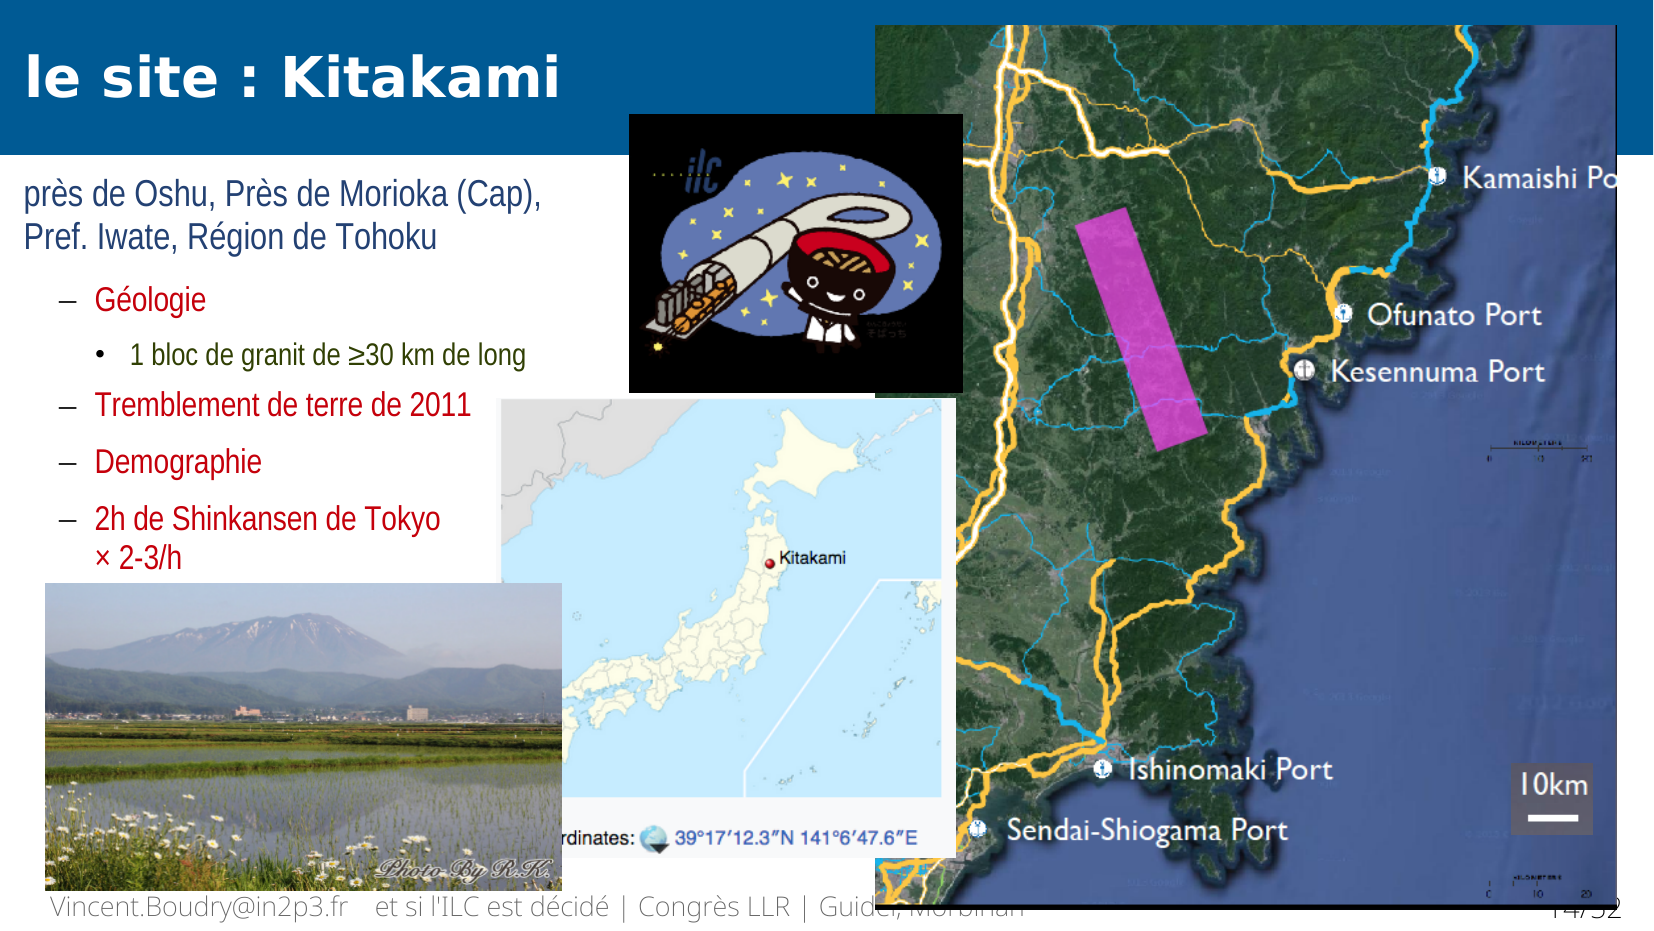

# le site : Kitakami
près de Oshu, Près de Morioka (Cap),
Pref. Iwate, Région de Tohoku
Géologie
1 bloc de granit de ≥30 km de long
Tremblement de terre de 2011
Demographie
2h de Shinkansen de Tokyo
× 2-3/h
et si l'ILC est décidé | Congrès LLR | Guidel, Morbihan
14